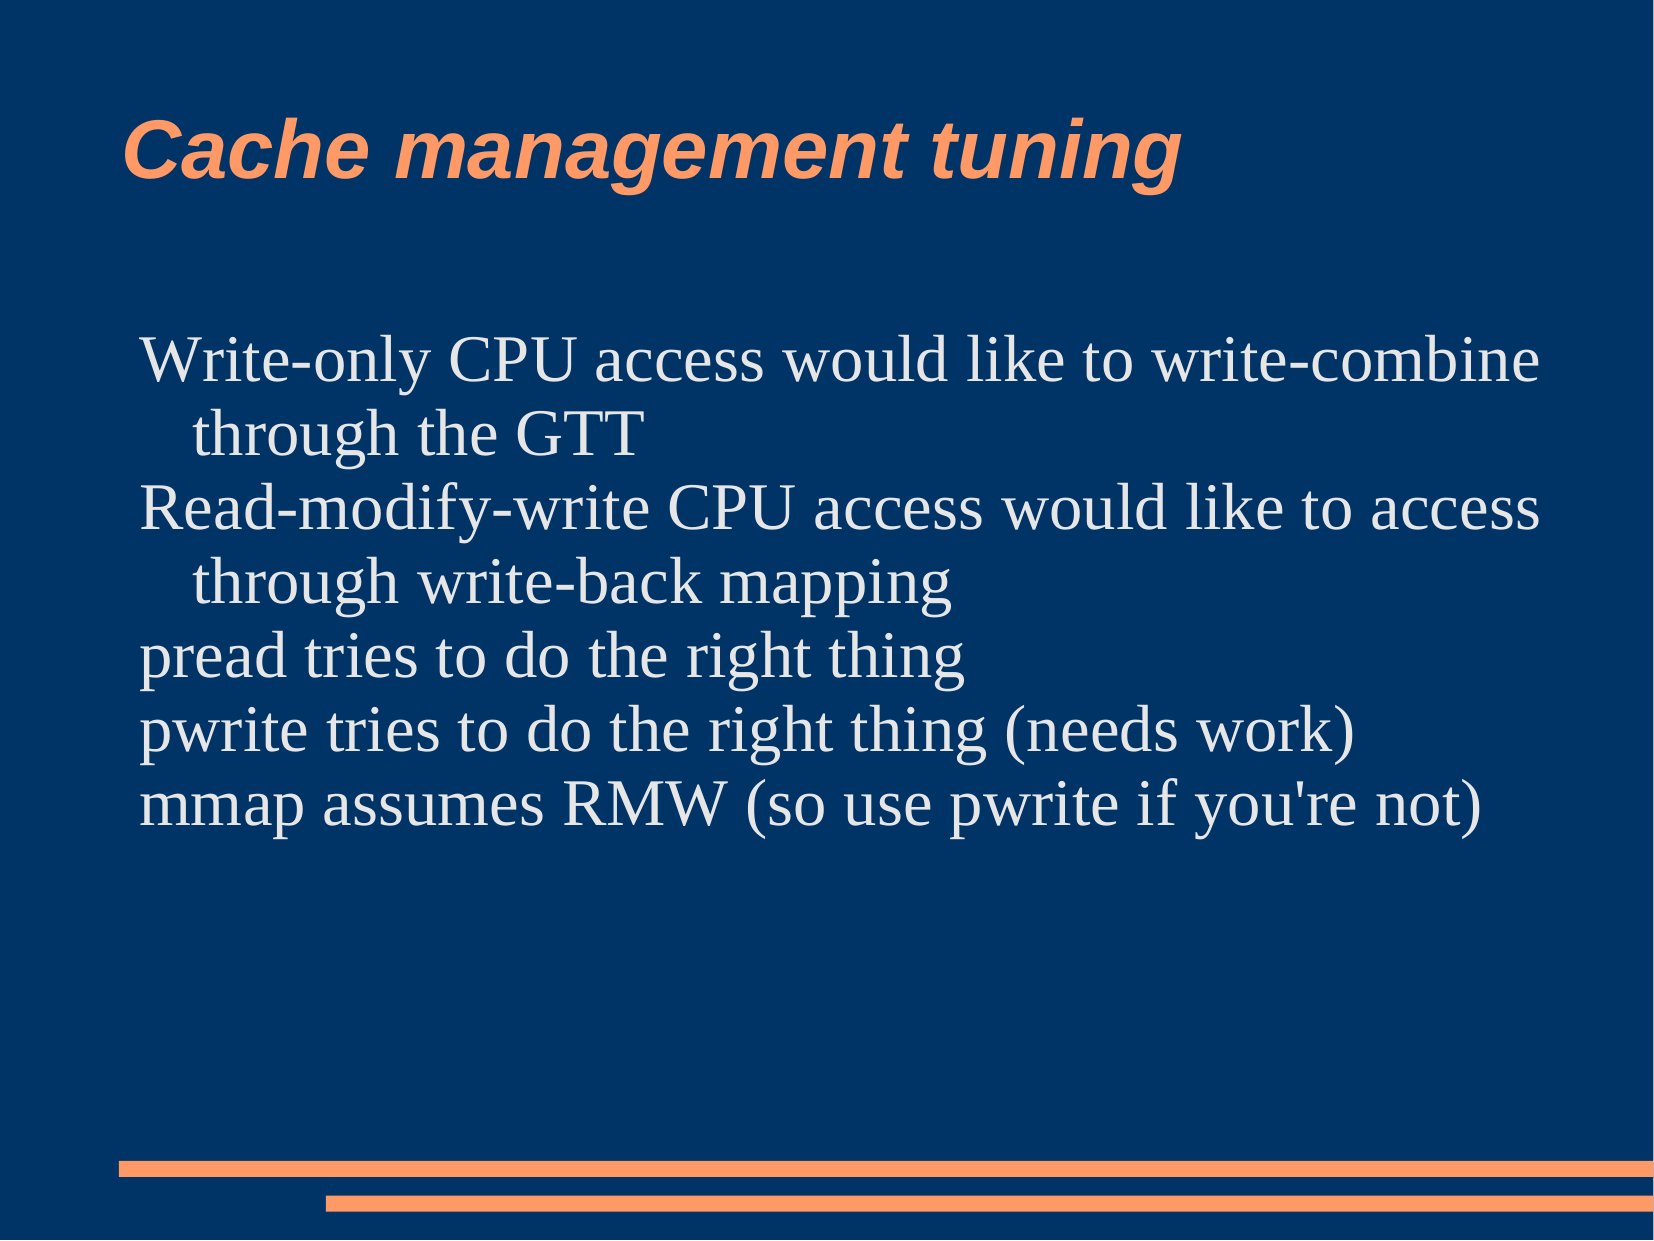

# Cache management tuning
Write-only CPU access would like to write-combine through the GTT
Read-modify-write CPU access would like to access through write-back mapping
pread tries to do the right thing
pwrite tries to do the right thing (needs work)
mmap assumes RMW (so use pwrite if you're not)